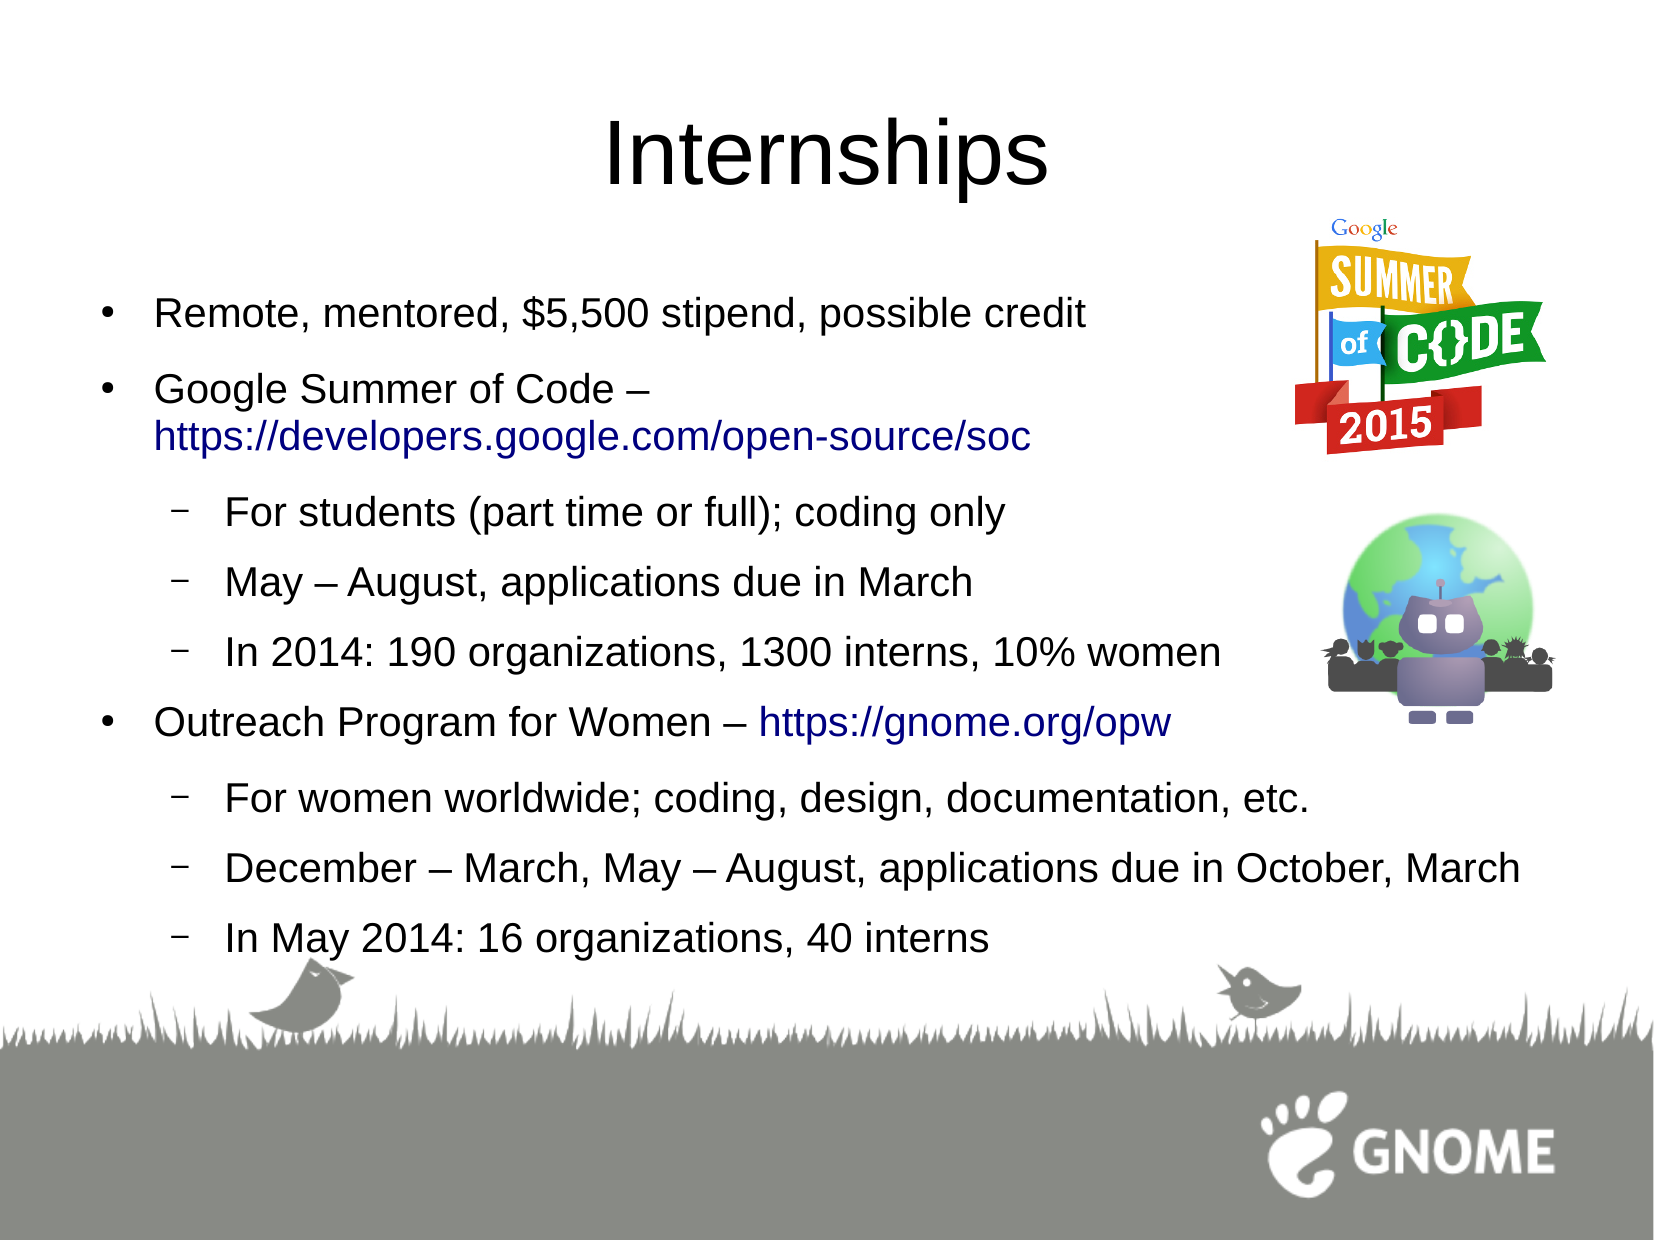

# Internships
Remote, mentored, $5,500 stipend, possible credit
Google Summer of Code – https://developers.google.com/open-source/soc
For students (part time or full); coding only
May – August, applications due in March
In 2014: 190 organizations, 1300 interns, 10% women
Outreach Program for Women – https://gnome.org/opw
For women worldwide; coding, design, documentation, etc.
December – March, May – August, applications due in October, March
In May 2014: 16 organizations, 40 interns